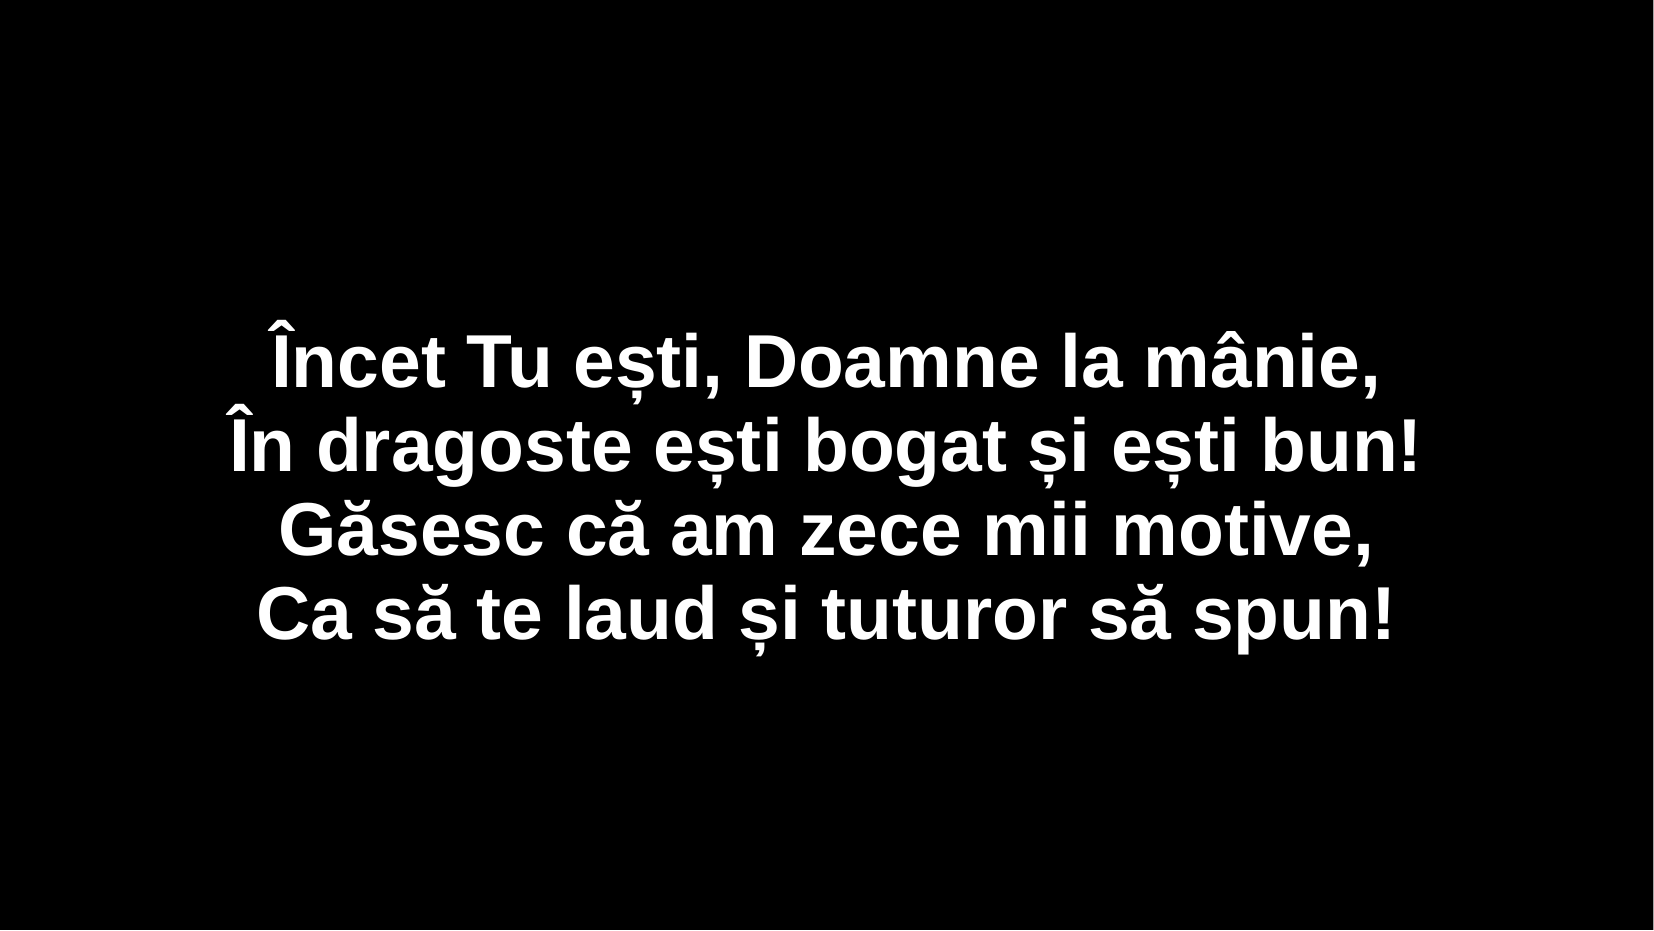

# Încet Tu ești, Doamne la mânie,
În dragoste ești bogat și ești bun!
Găsesc că am zece mii motive,
Ca să te laud și tuturor să spun!